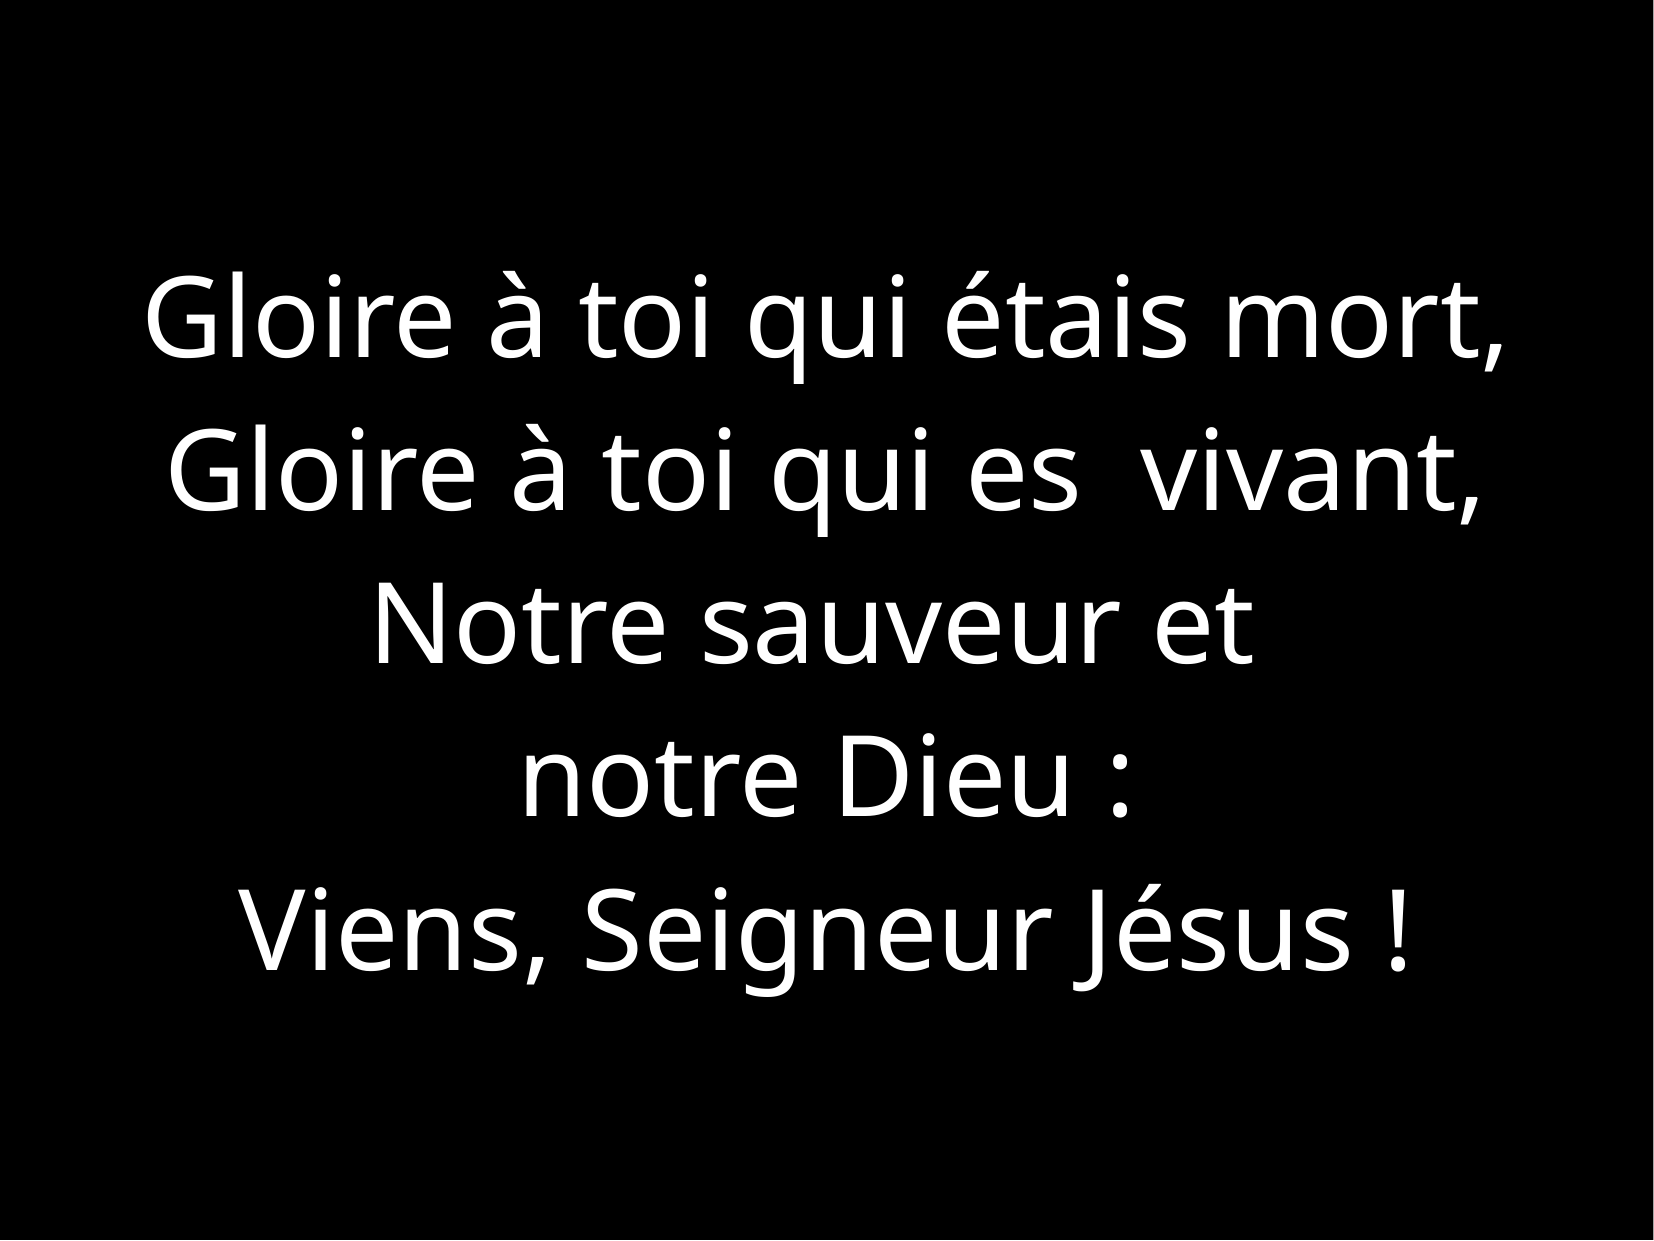

# Gloire à toi qui étais mort,
Gloire à toi qui es vivant,
Notre sauveur et
notre Dieu :
Viens, Seigneur Jésus !